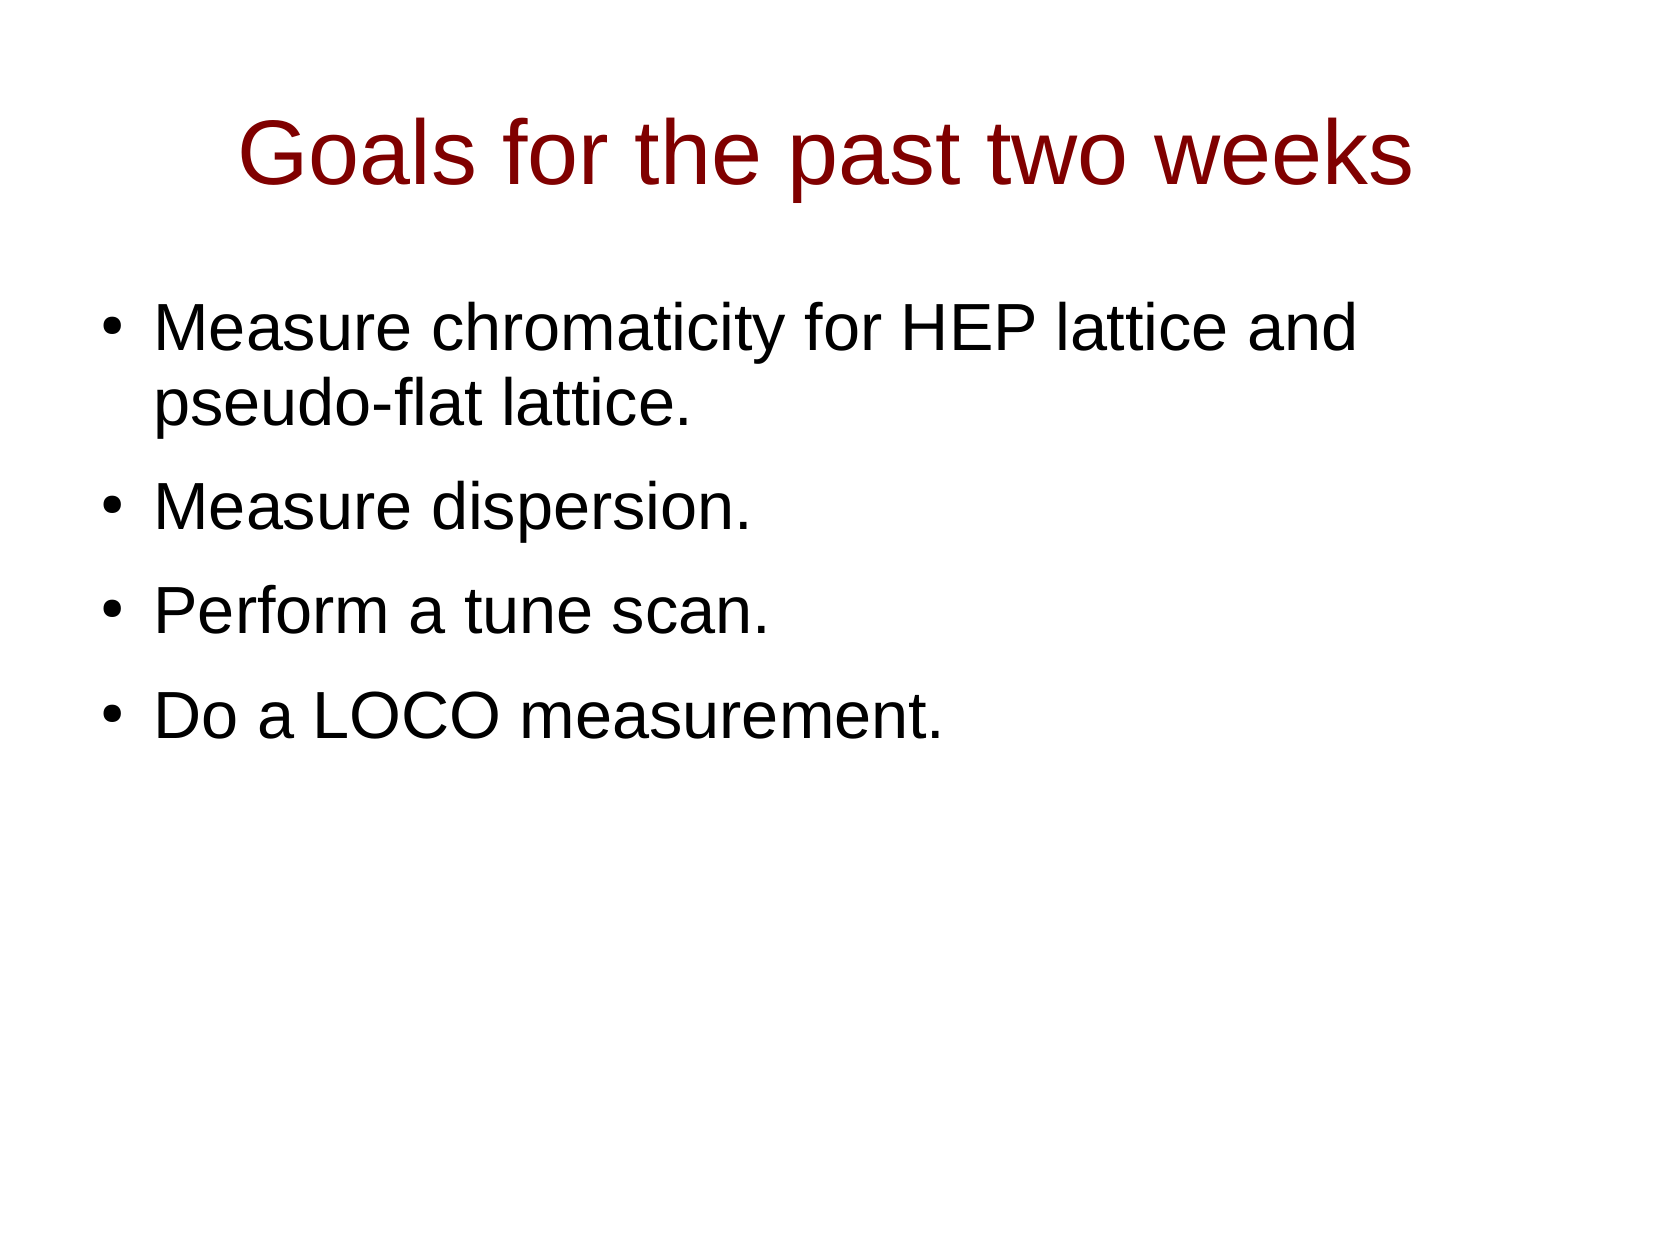

# Goals for the past two weeks
Measure chromaticity for HEP lattice and pseudo-flat lattice.
Measure dispersion.
Perform a tune scan.
Do a LOCO measurement.